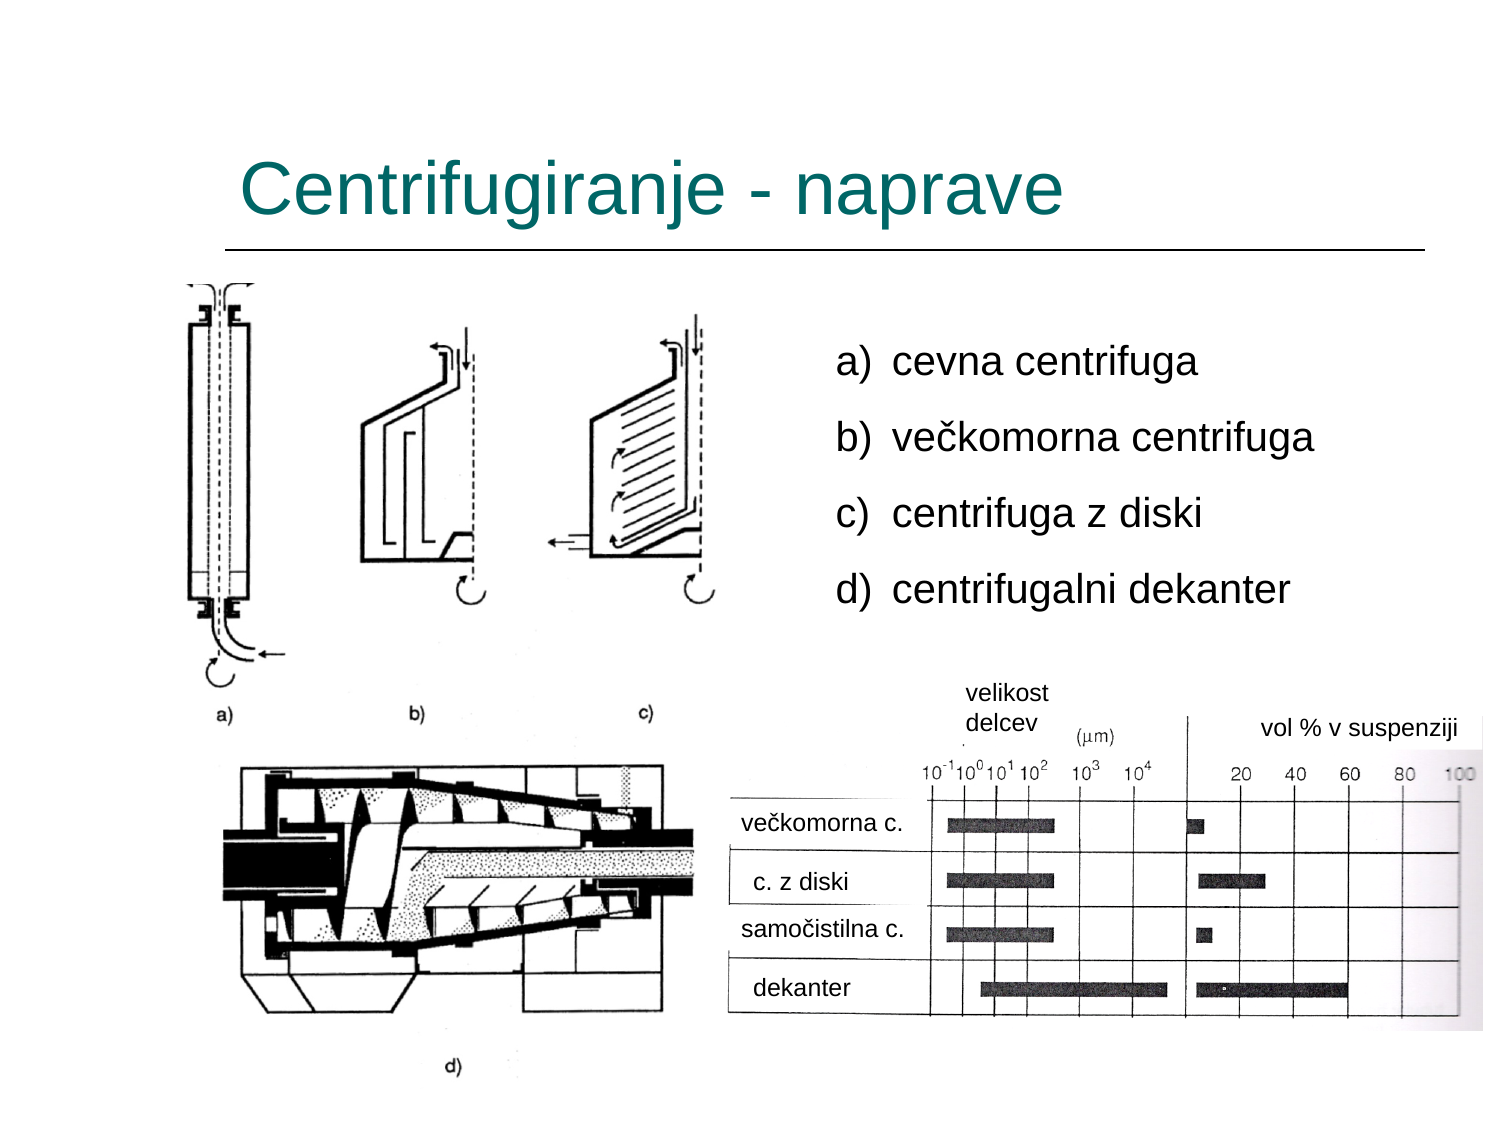

# Centrifugiranje - naprave
cevna centrifuga
večkomorna centrifuga
centrifuga z diski
centrifugalni dekanter
velikost delcev
vol % v suspenziji
večkomorna c.
c. z diski
samočistilna c.
dekanter